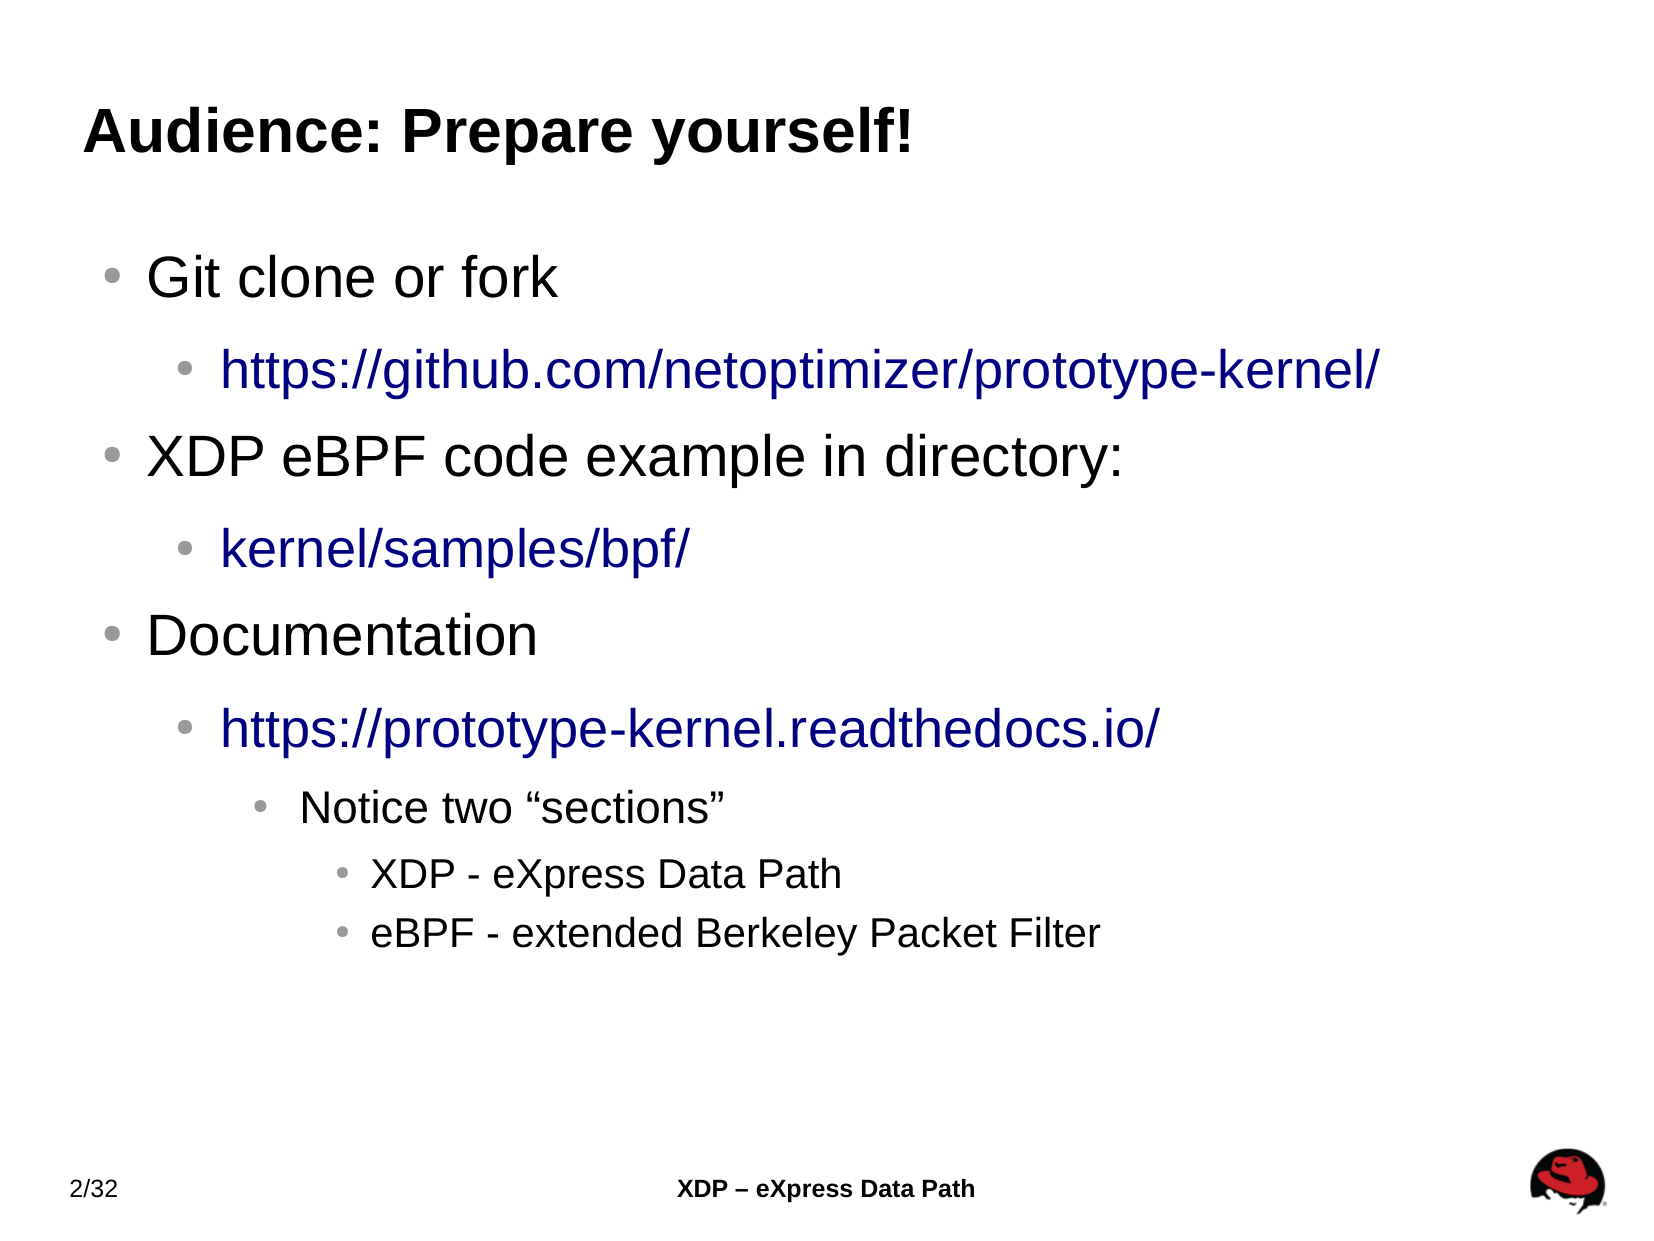

# Audience: Prepare yourself!
Git clone or fork
https://github.com/netoptimizer/prototype-kernel/
XDP eBPF code example in directory:
kernel/samples/bpf/
Documentation
https://prototype-kernel.readthedocs.io/
Notice two “sections”
XDP - eXpress Data Path
eBPF - extended Berkeley Packet Filter